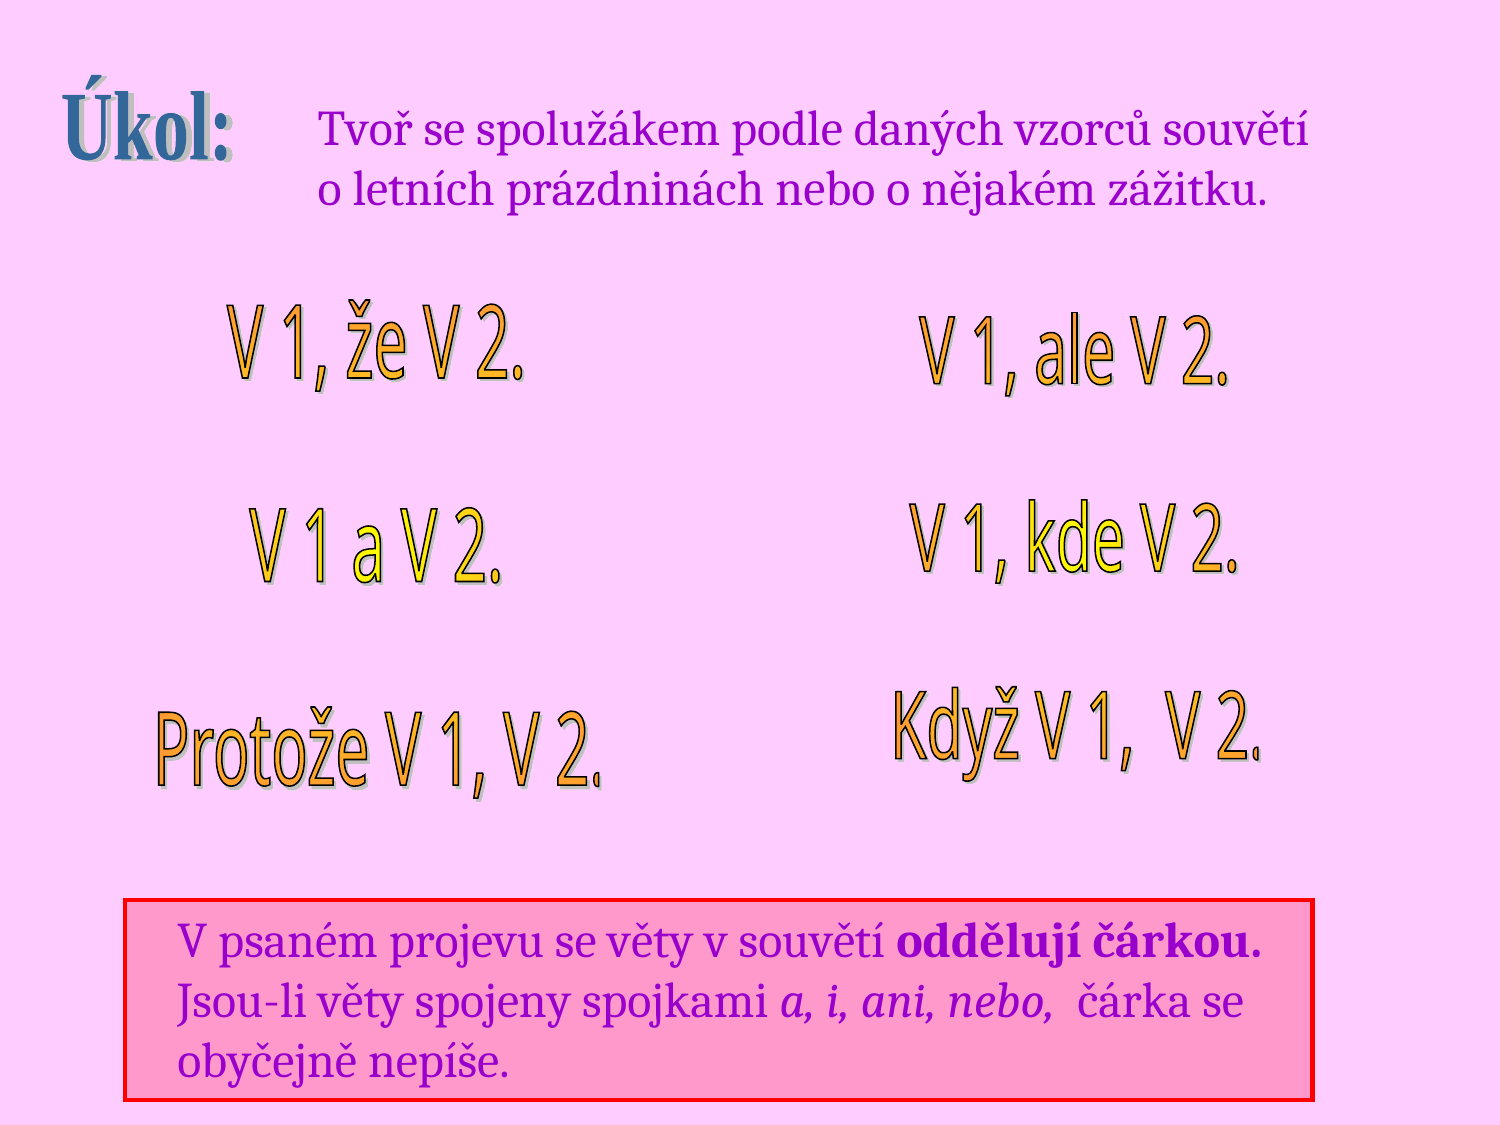

Úkol:
Tvoř se spolužákem podle daných vzorců souvětí
o letních prázdninách nebo o nějakém zážitku.
V 1, že V 2.
V 1 a V 2.
Protože V 1, V 2.
V 1, ale V 2.
V 1, kde V 2.
Když V 1, V 2.
V psaném projevu se věty v souvětí oddělují čárkou.
Jsou-li věty spojeny spojkami a, i, ani, nebo, čárka se
obyčejně nepíše.